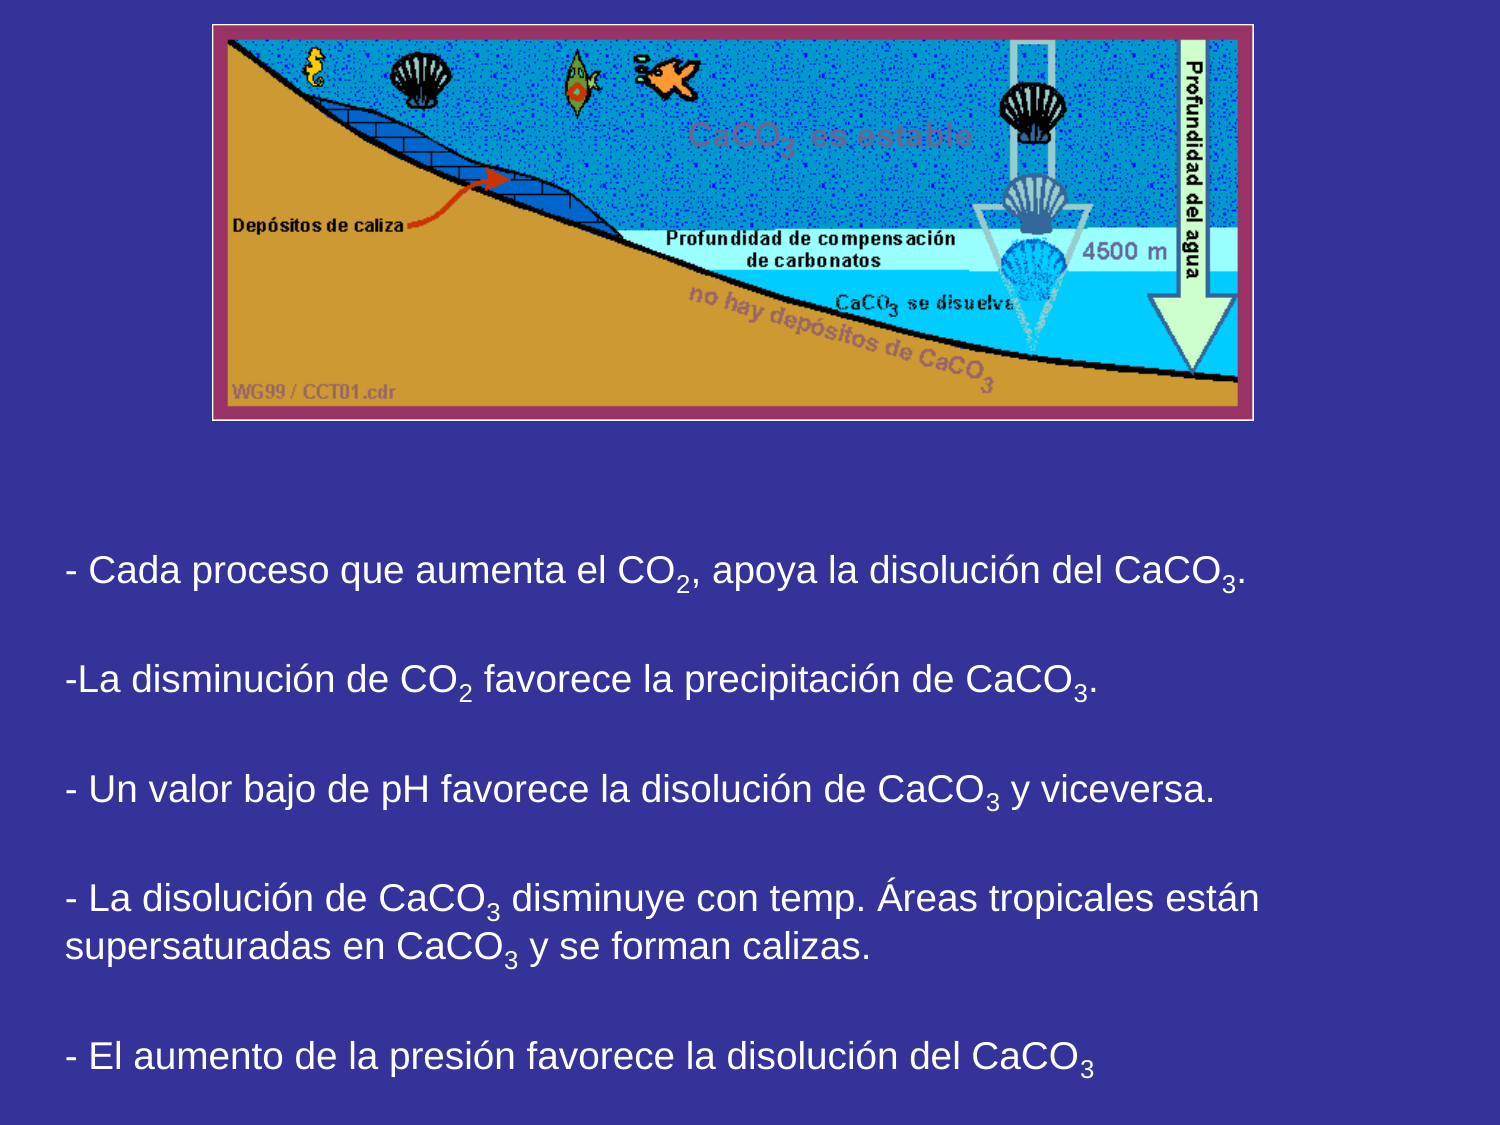

#
- Cada proceso que aumenta el CO2, apoya la disolución del CaCO3.
-La disminución de CO2 favorece la precipitación de CaCO3.
- Un valor bajo de pH favorece la disolución de CaCO3 y viceversa.
- La disolución de CaCO3 disminuye con temp. Áreas tropicales están supersaturadas en CaCO3 y se forman calizas.
- El aumento de la presión favorece la disolución del CaCO3